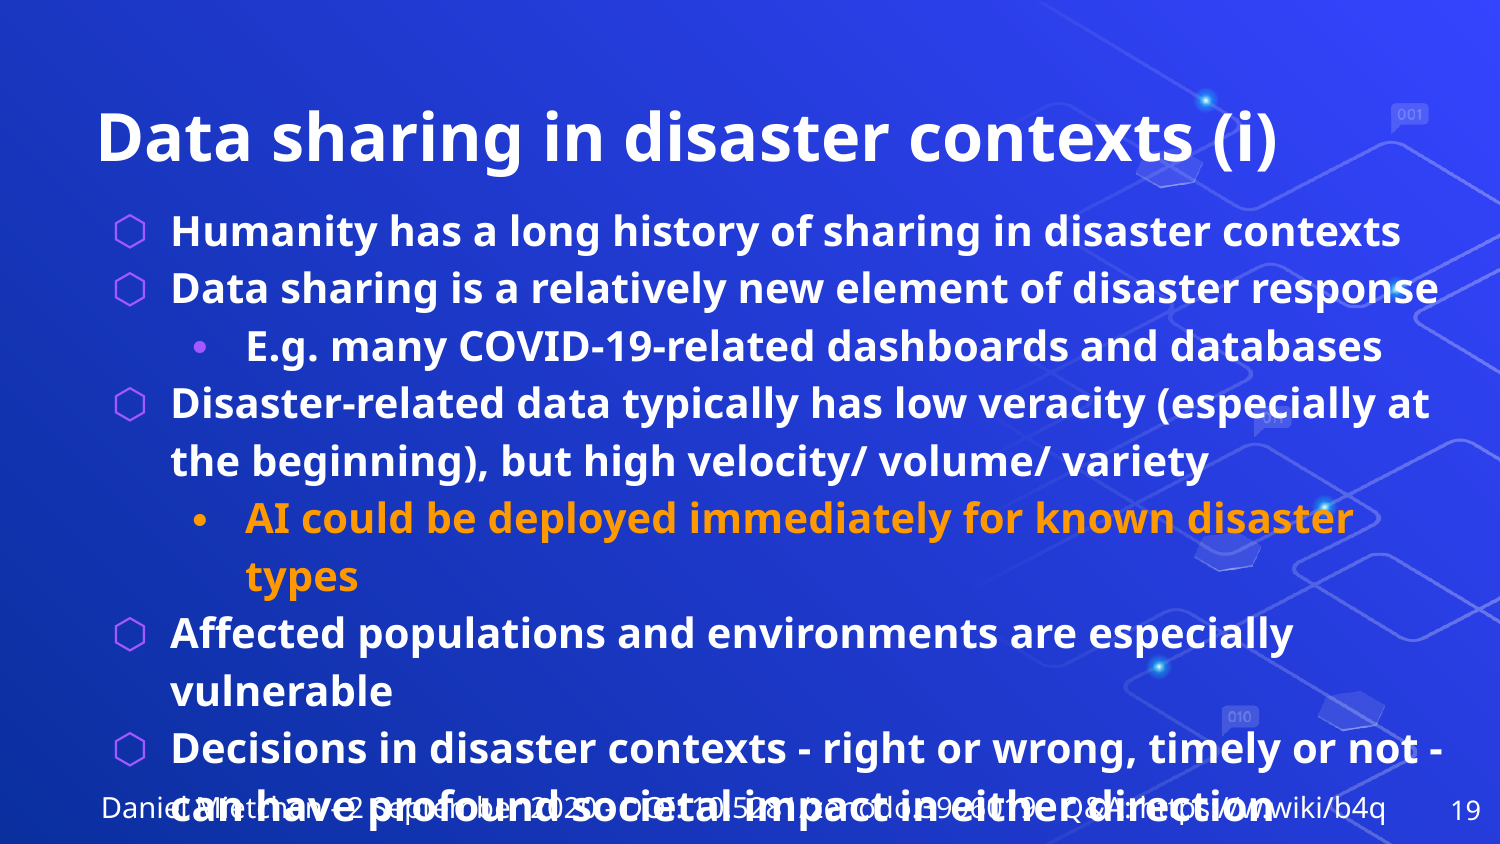

Data sharing in disaster contexts (i)
# Humanity has a long history of sharing in disaster contexts
Data sharing is a relatively new element of disaster response
E.g. many COVID-19-related dashboards and databases
Disaster-related data typically has low veracity (especially at the beginning), but high velocity/ volume/ variety
AI could be deployed immediately for known disaster types
Affected populations and environments are especially vulnerable
Decisions in disaster contexts - right or wrong, timely or not - can have profound societal impact in either direction
How can AI assist with that?
Daniel Mietchen - 2 September 2020 - DOI: 10.5281/zenodo.3996019 - Q&A: https://w.wiki/b4q